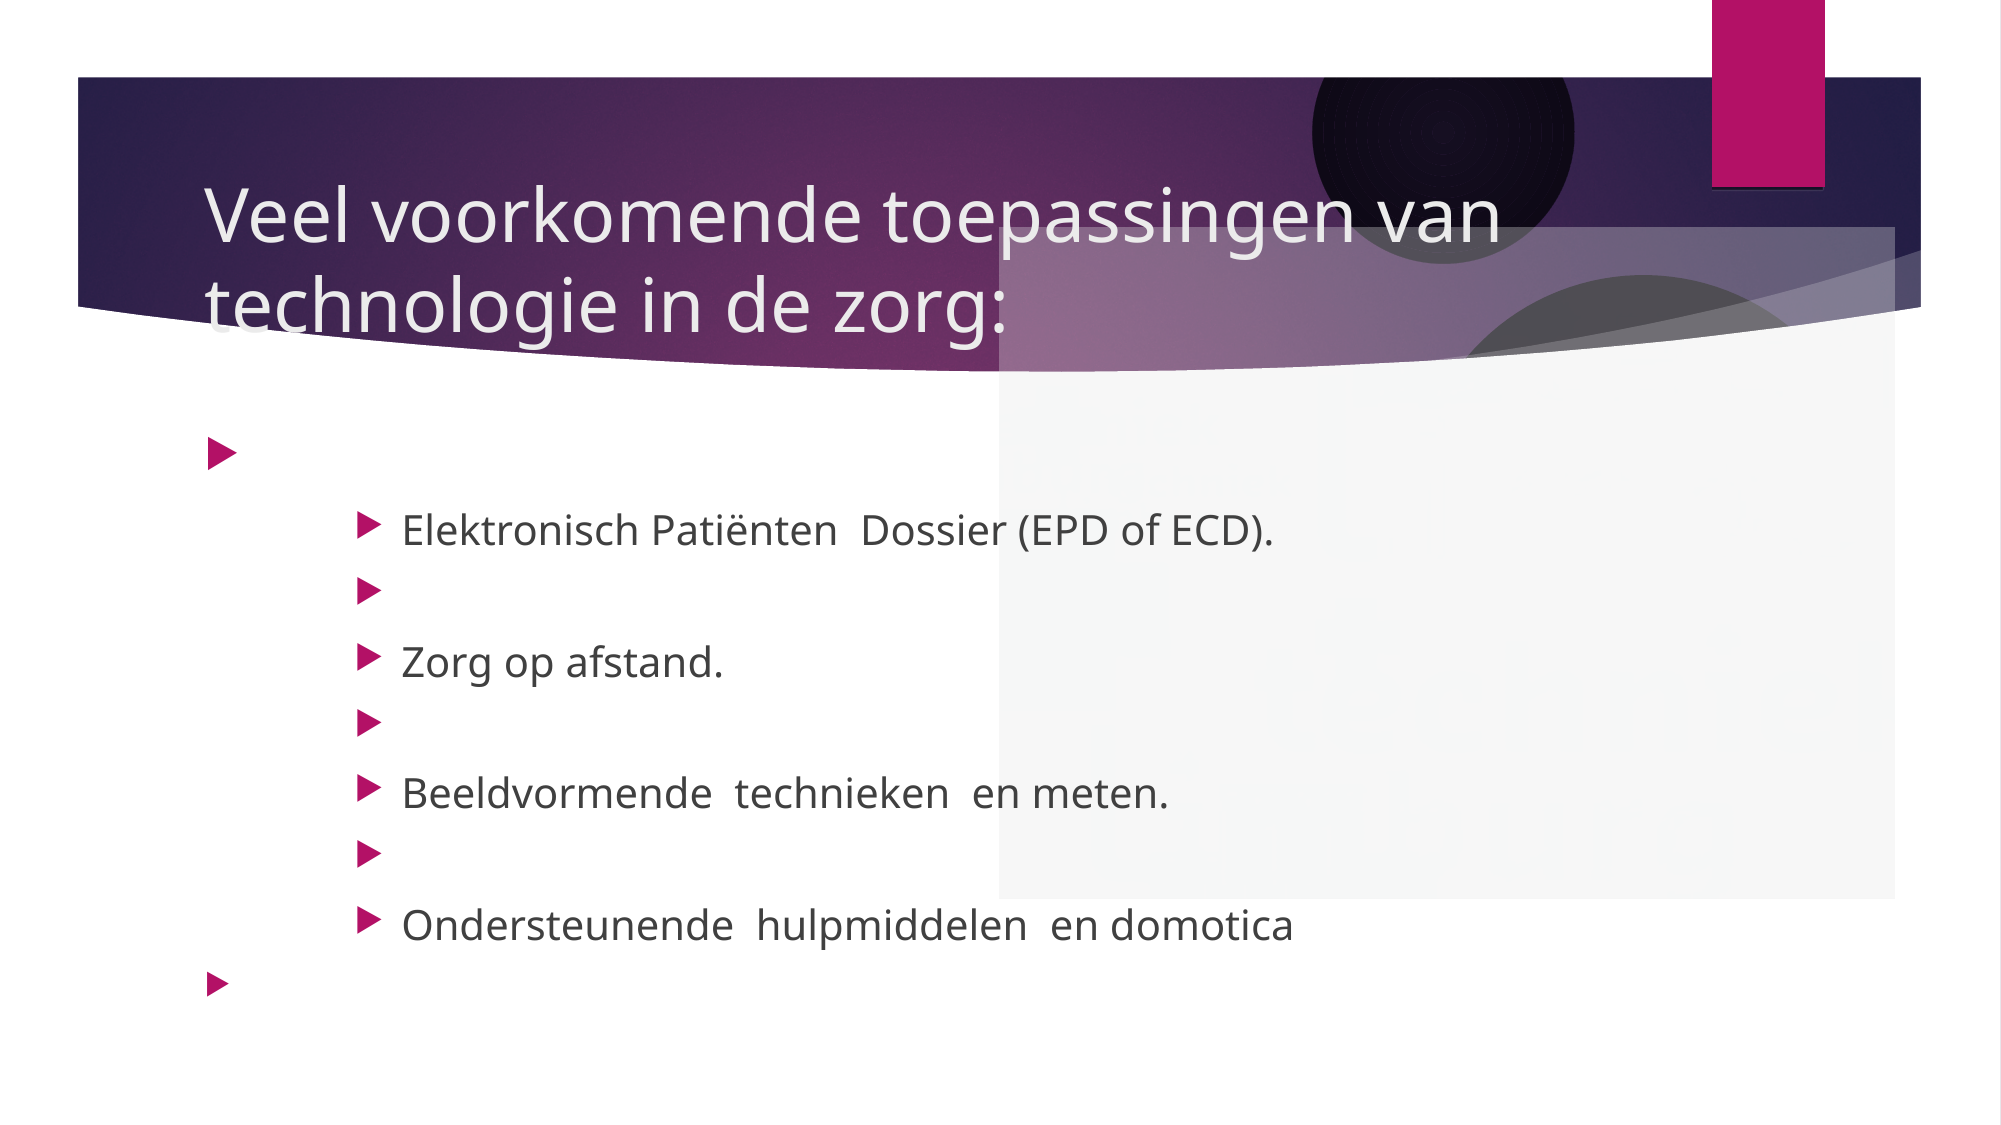

# Veel voorkomende toepassingen van technologie in de zorg:
Elektronisch Patiënten Dossier (EPD of ECD).
Zorg op afstand.
Beeldvormende technieken en meten.
Ondersteunende hulpmiddelen en domotica